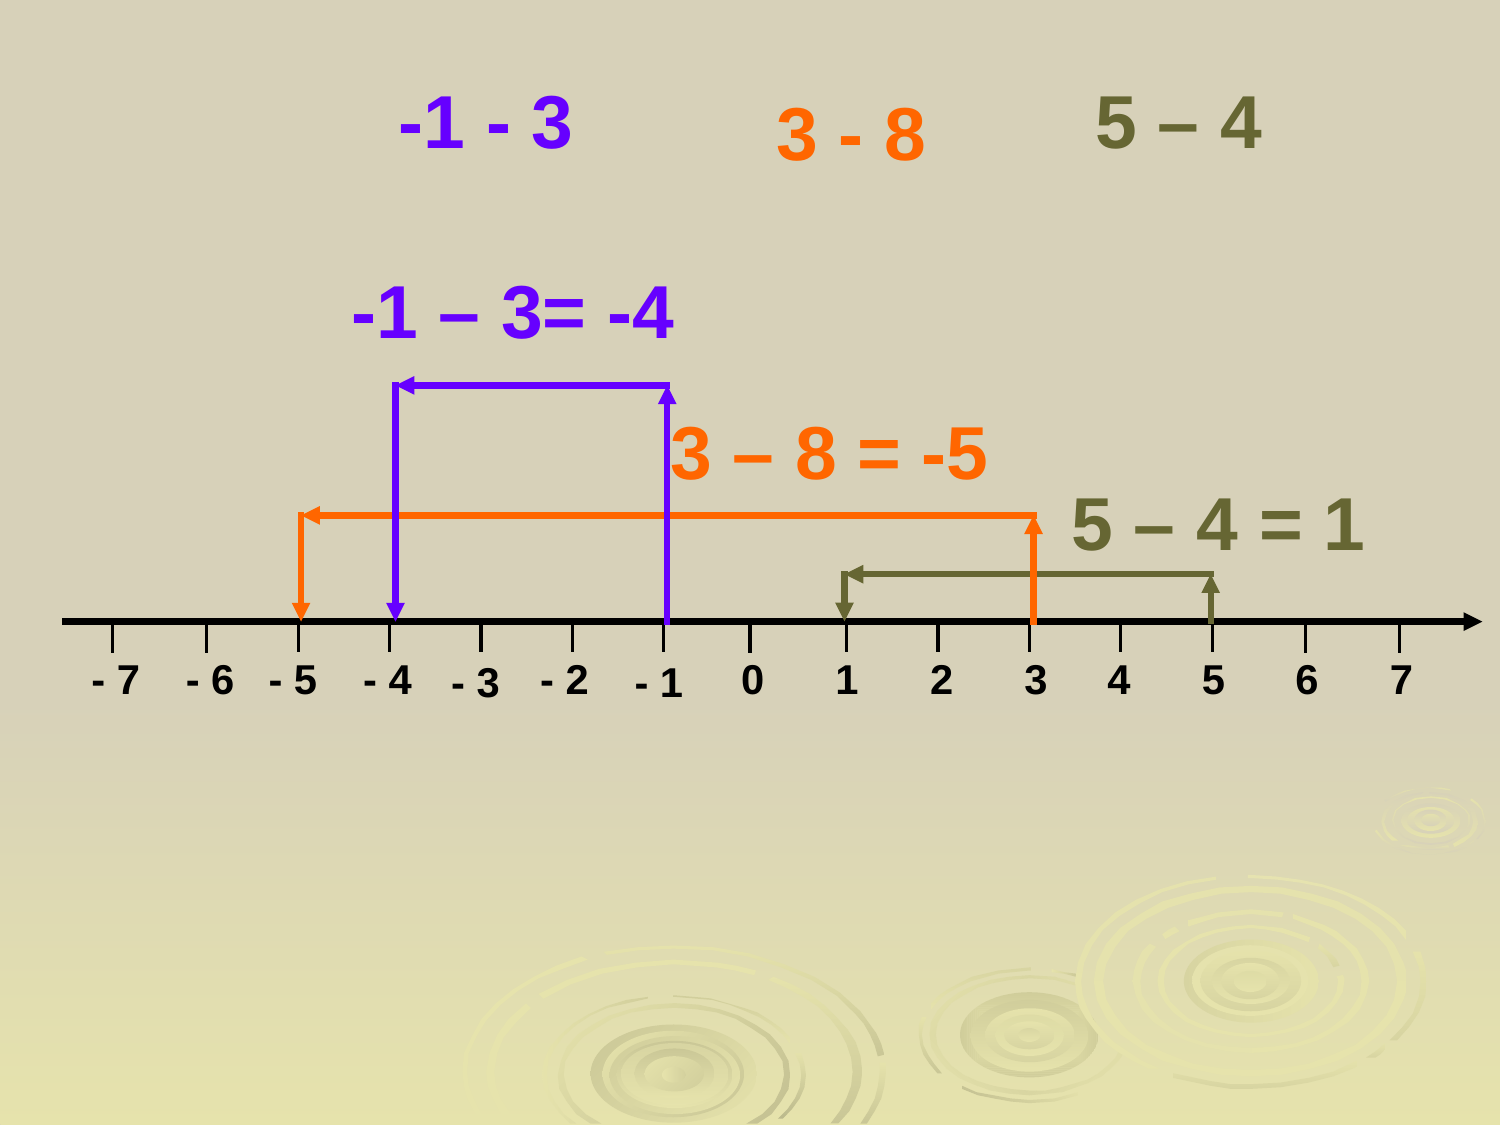

-1 - 3
5 – 4
3 - 8
-1 – 3= -4
3 – 8 = -5
5 – 4 = 1
- 7
- 6
- 5
- 4
- 2
0
1
2
 3
4
5
 6
 7
- 3
- 1